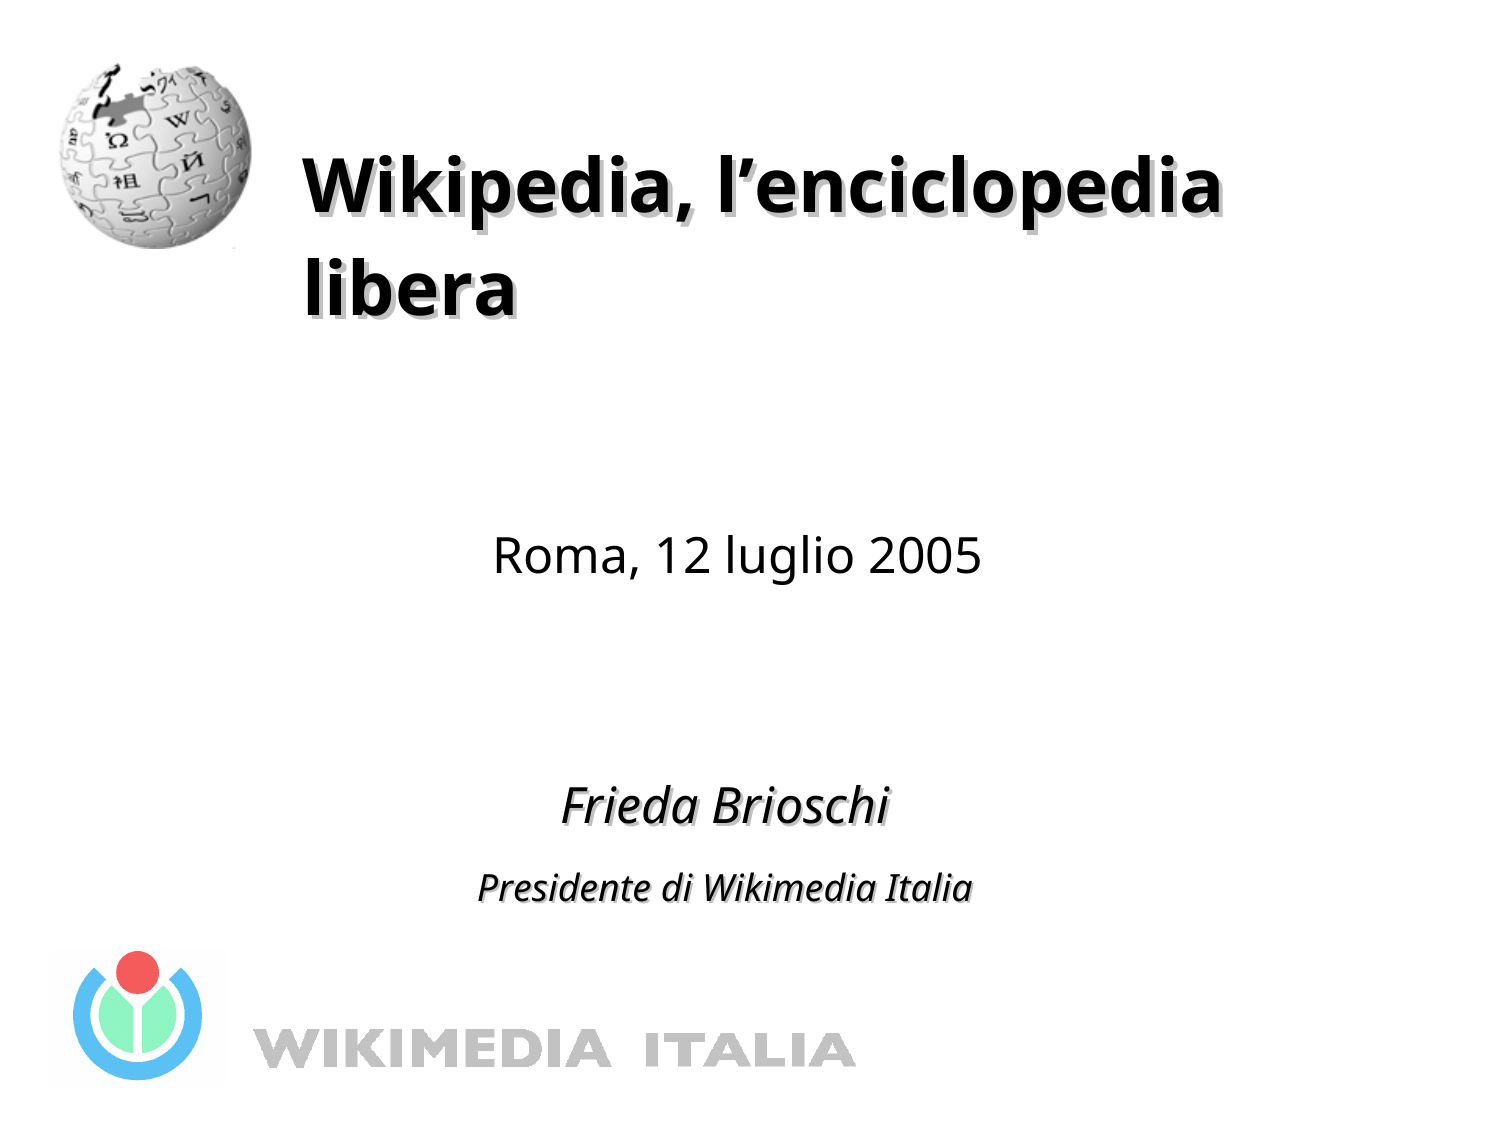

Wikipedia, l’enciclopedia libera
Roma, 12 luglio 2005
Frieda Brioschi
Presidente di Wikimedia Italia